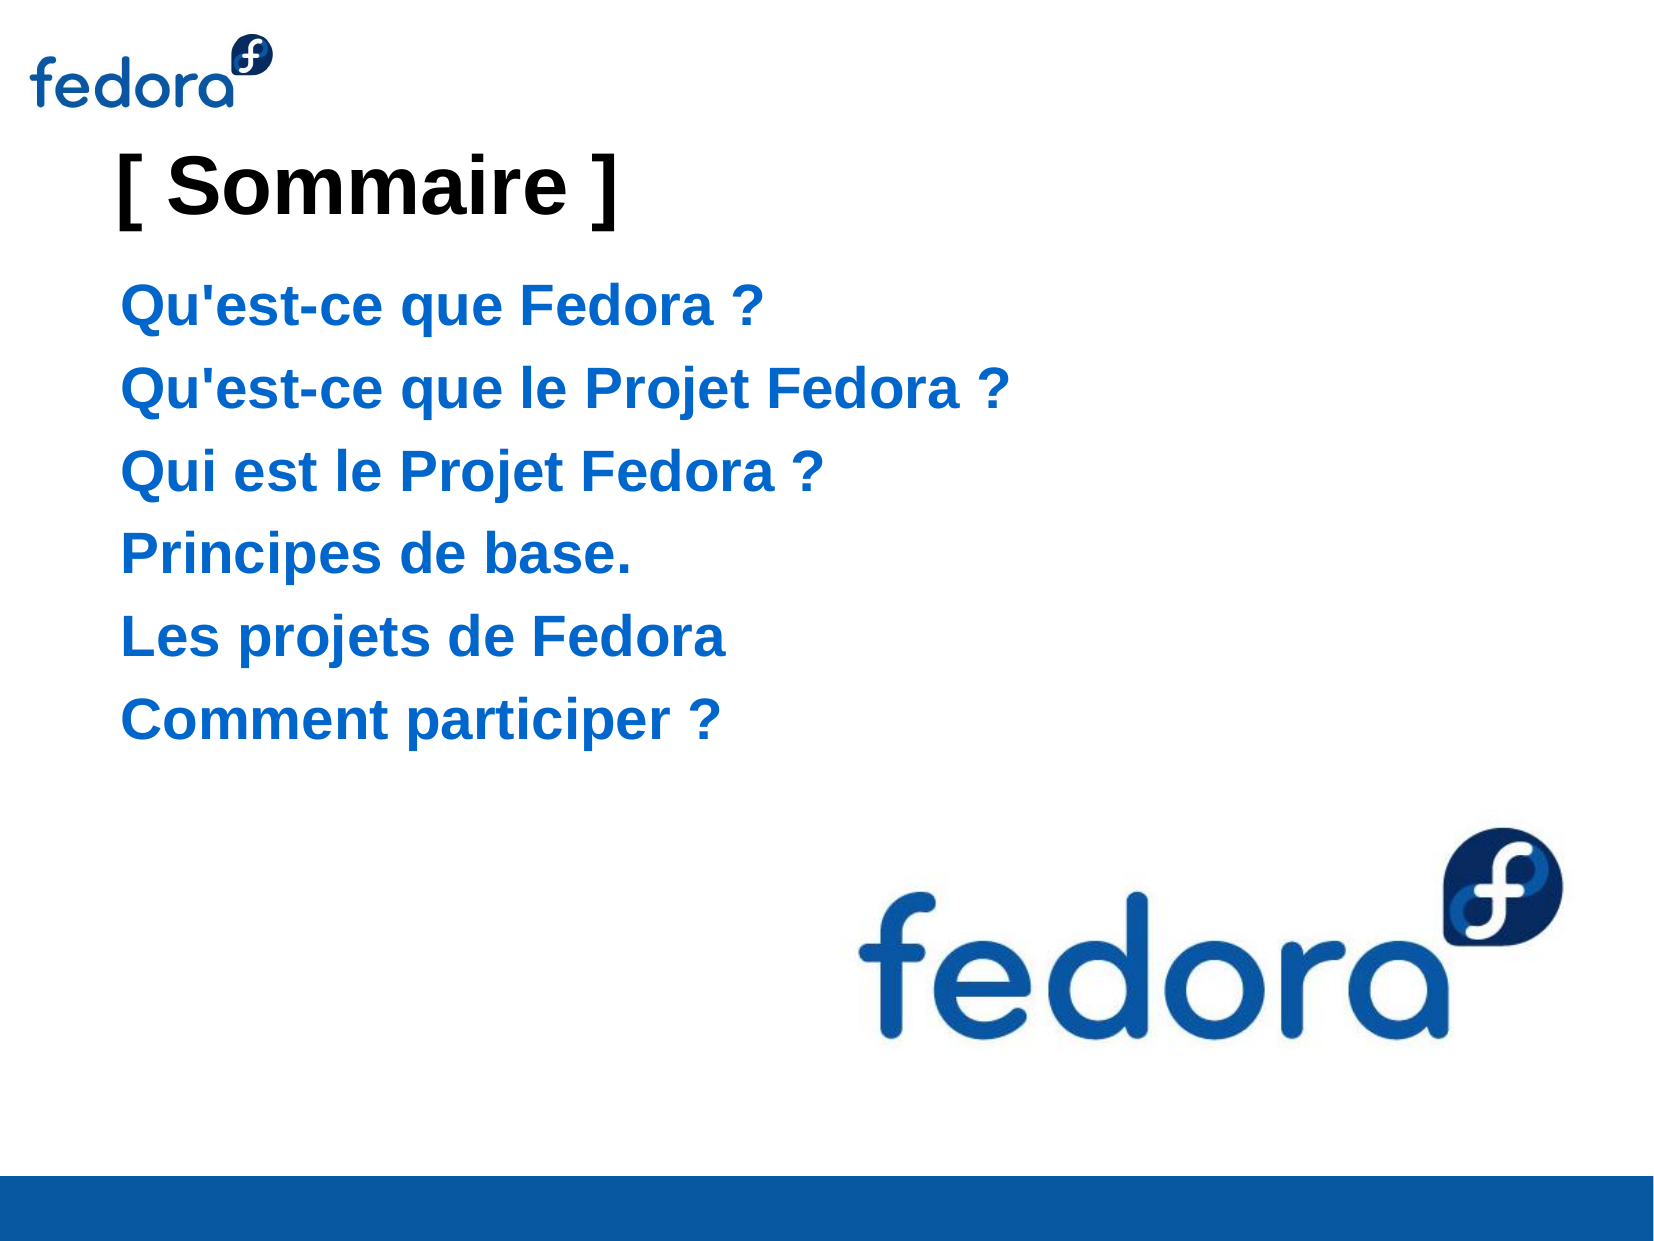

# [ Sommaire ]
Qu'est-ce que Fedora ?
Qu'est-ce que le Projet Fedora ?
Qui est le Projet Fedora ?
Principes de base.
Les projets de Fedora
Comment participer ?